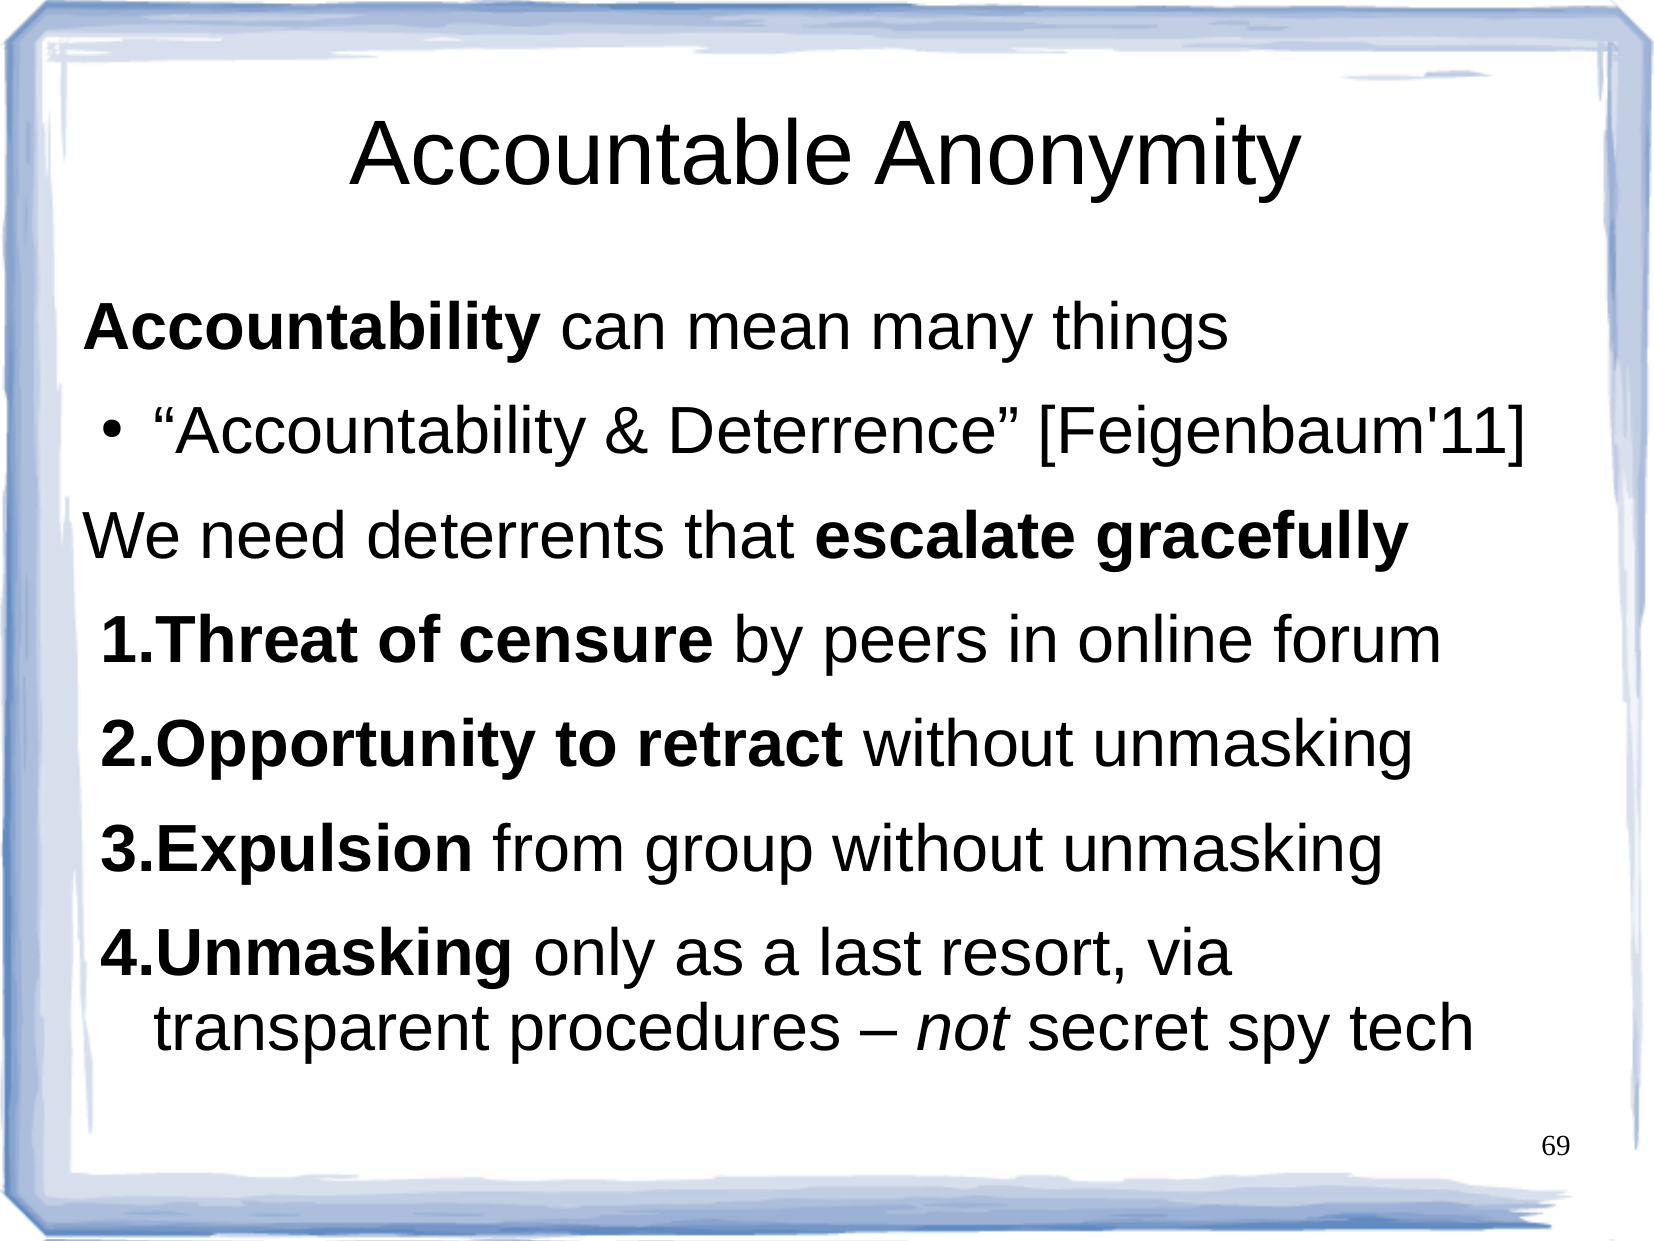

# Accountable Anonymity
Accountability can mean many things
“Accountability & Deterrence” [Feigenbaum'11]
We need deterrents that escalate gracefully
Threat of censure by peers in online forum
Opportunity to retract without unmasking
Expulsion from group without unmasking
Unmasking only as a last resort, via transparent procedures – not secret spy tech
69